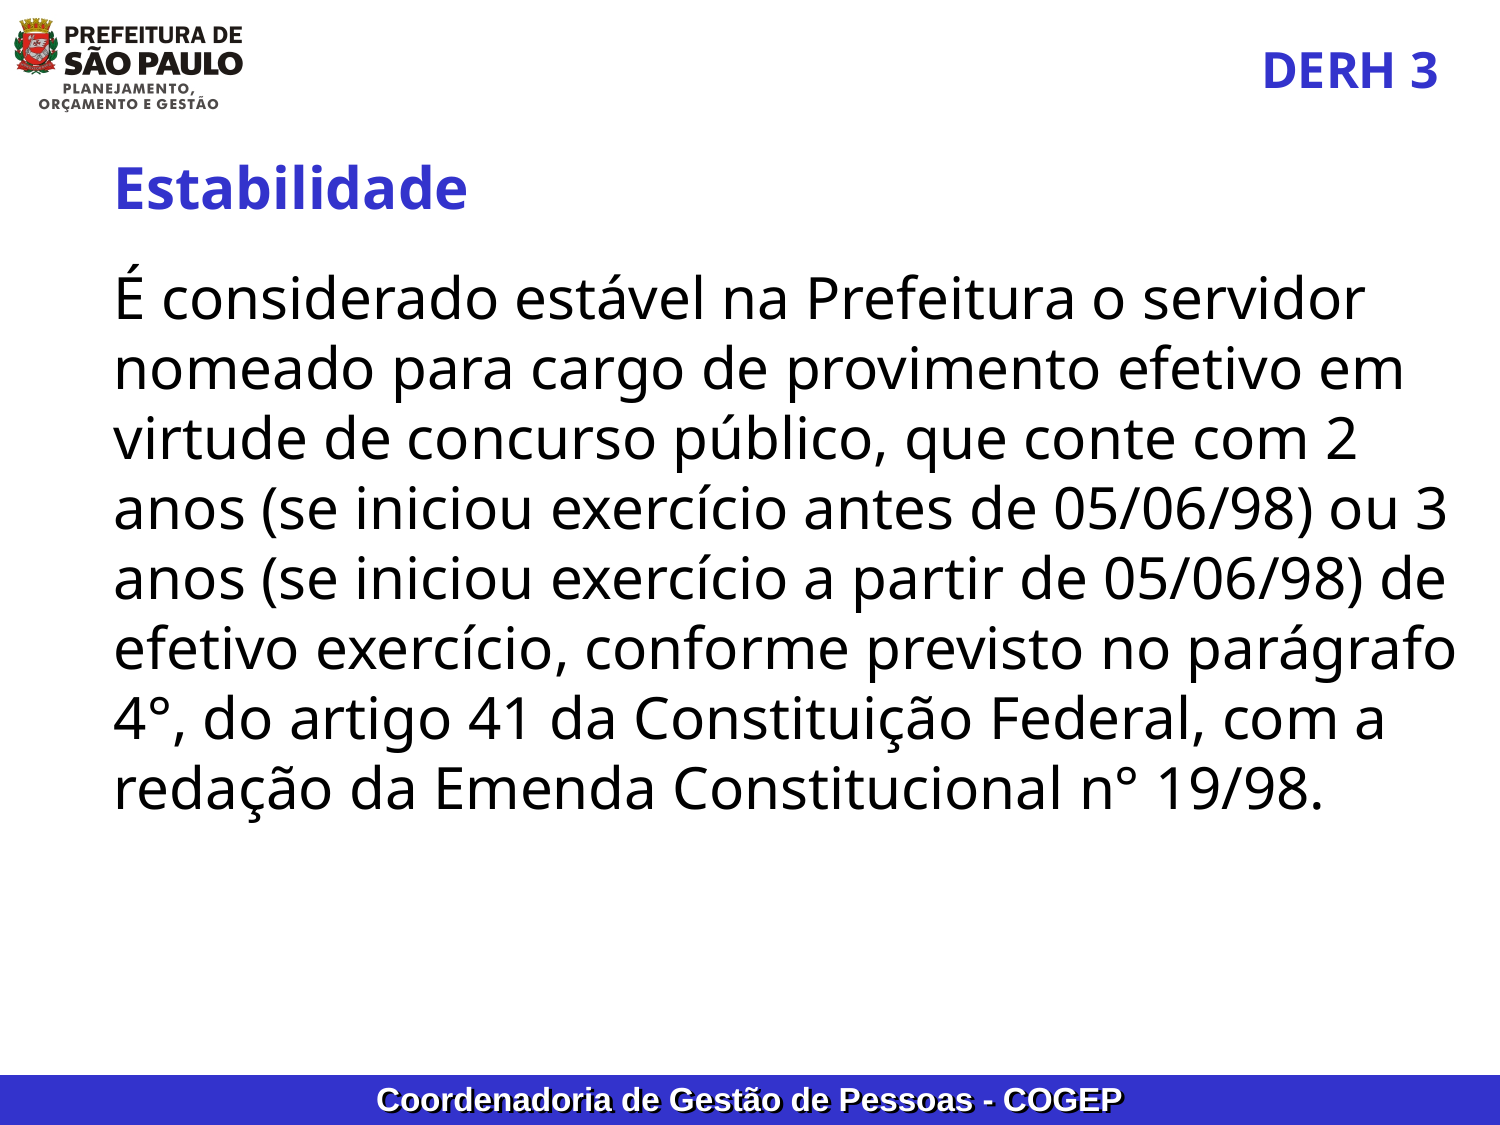

DERH 3
	Estabilidade
	É considerado estável na Prefeitura o servidor nomeado para cargo de provimento efetivo em virtude de concurso público, que conte com 2 anos (se iniciou exercício antes de 05/06/98) ou 3 anos (se iniciou exercício a partir de 05/06/98) de efetivo exercício, conforme previsto no parágrafo 4°, do artigo 41 da Constituição Federal, com a redação da Emenda Constitucional n° 19/98.